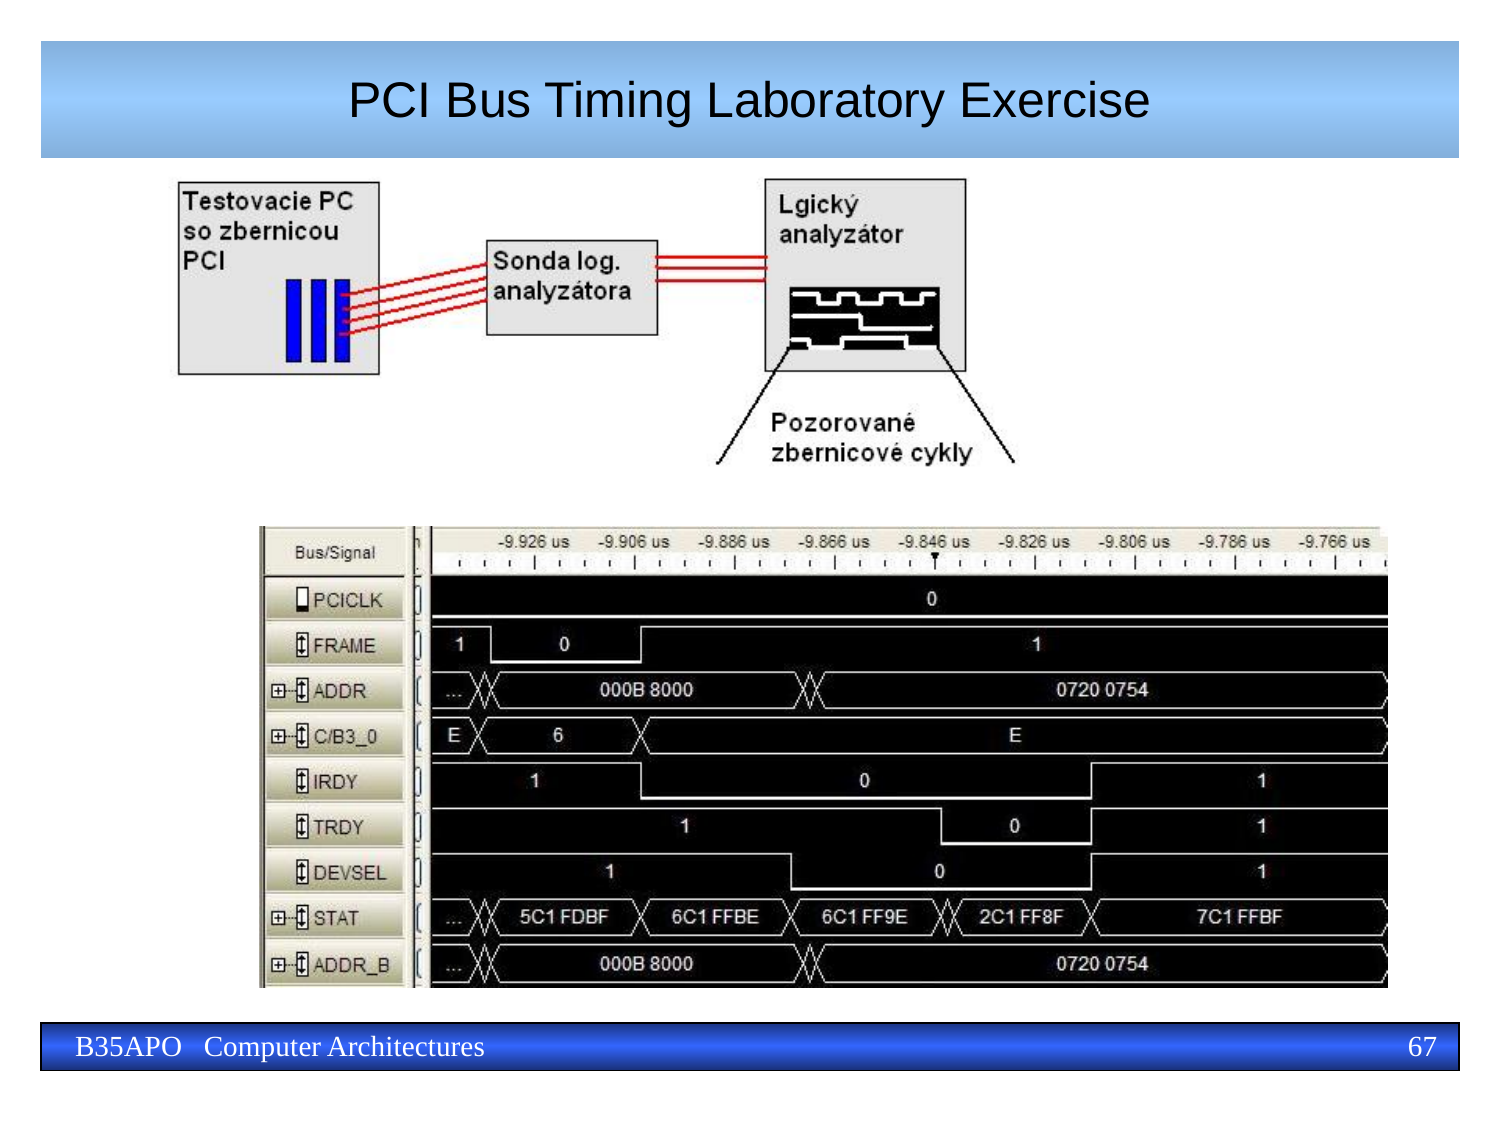

# PCI Bus Timing Laboratory Exercise
B35APO Computer Architectures
67